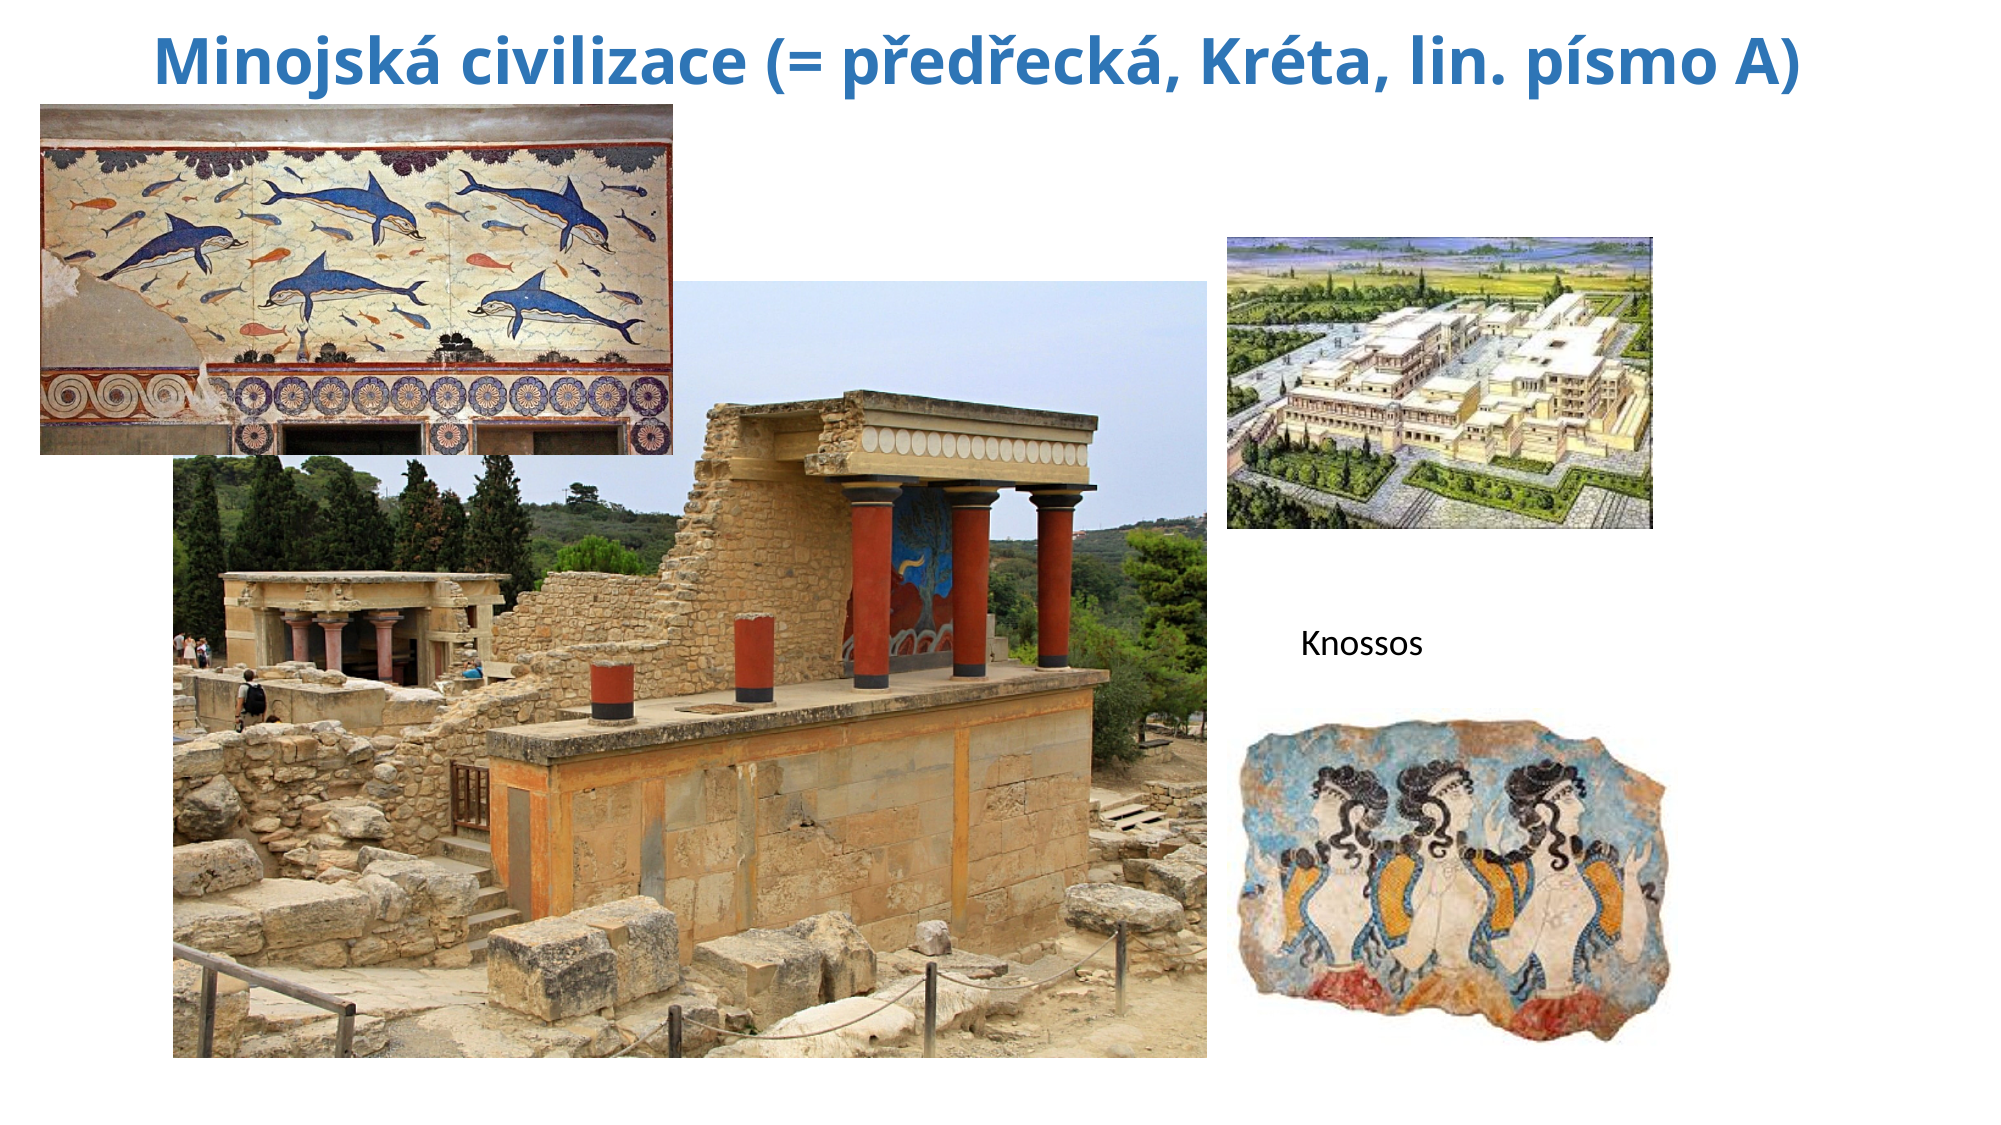

# Minojská civilizace (= předřecká, Kréta, lin. písmo A)
Knossos